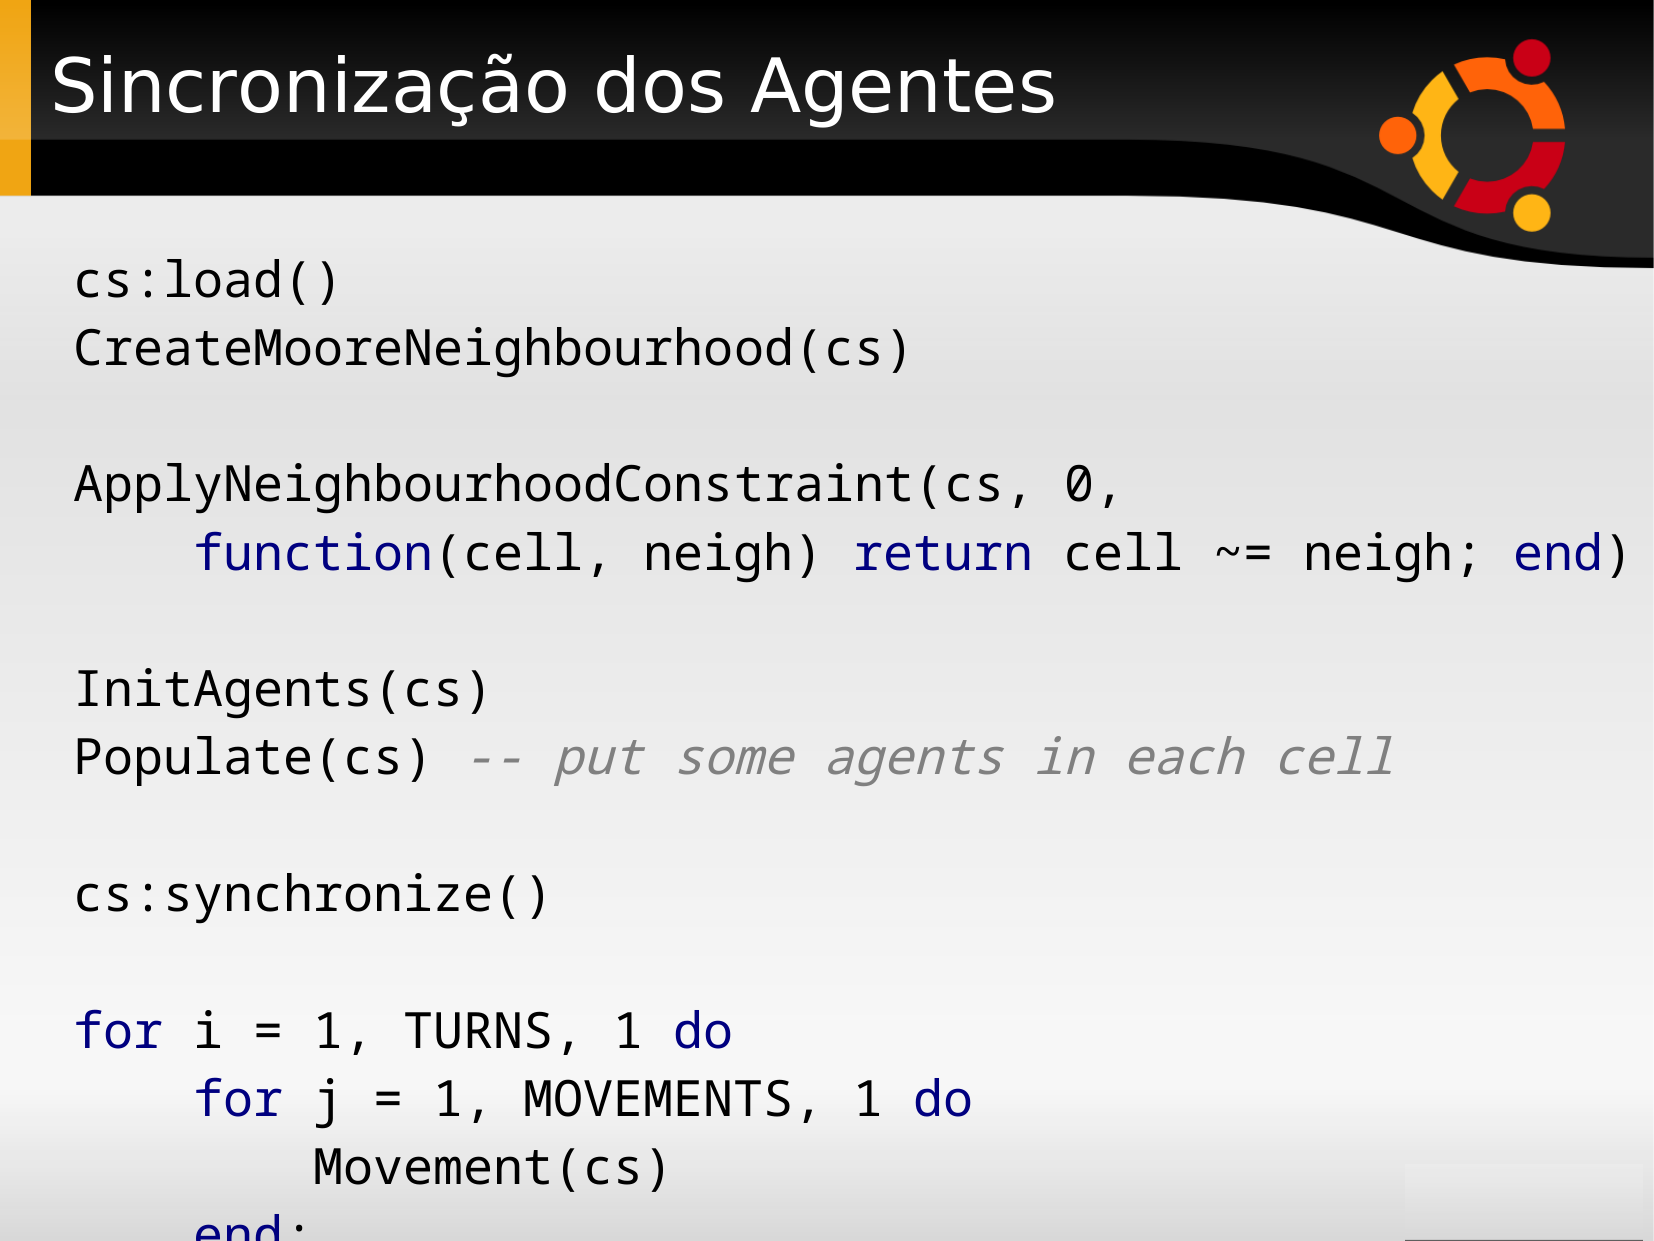

Sincronização dos Agentes
cs:load()
CreateMooreNeighbourhood(cs)
ApplyNeighbourhoodConstraint(cs, 0,
 function(cell, neigh) return cell ~= neigh; end)
InitAgents(cs)
Populate(cs) -- put some agents in each cell
cs:synchronize()
for i = 1, TURNS, 1 do
 for j = 1, MOVEMENTS, 1 do
 Movement(cs)
 end;
 SynchronizeAgents()
end